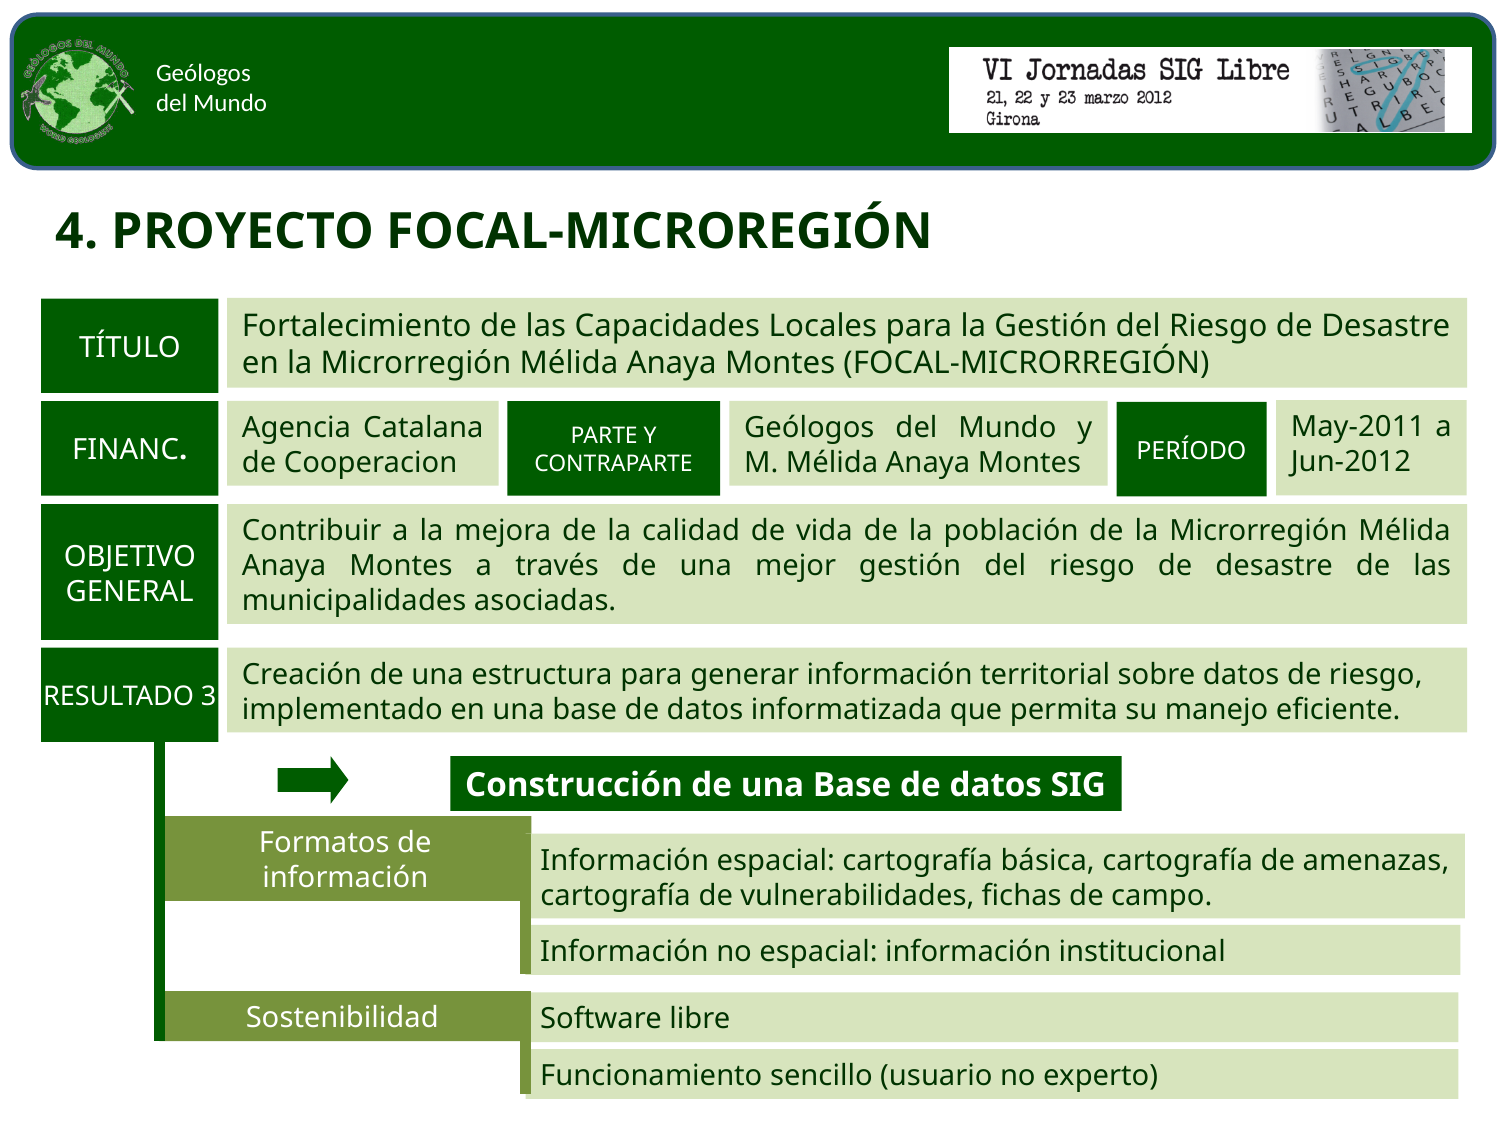

Geólogos
del Mundo
4. PROYECTO FOCAL-MICROREGIÓN
Fortalecimiento de las Capacidades Locales para la Gestión del Riesgo de Desastre en la Microrregión Mélida Anaya Montes (FOCAL-MICRORREGIÓN)
TÍTULO
May-2011 a Jun-2012
FINANC.
Agencia Catalana de Cooperacion
PARTE Y CONTRAPARTE
Geólogos del Mundo y M. Mélida Anaya Montes
PERÍODO
OBJETIVO GENERAL
Contribuir a la mejora de la calidad de vida de la población de la Microrregión Mélida Anaya Montes a través de una mejor gestión del riesgo de desastre de las municipalidades asociadas.
RESULTADO 3
Creación de una estructura para generar información territorial sobre datos de riesgo, implementado en una base de datos informatizada que permita su manejo eficiente.
Construcción de una Base de datos SIG
Formatos de información
Información espacial: cartografía básica, cartografía de amenazas, cartografía de vulnerabilidades, fichas de campo.
Información no espacial: información institucional
Sostenibilidad
Software libre
Funcionamiento sencillo (usuario no experto)